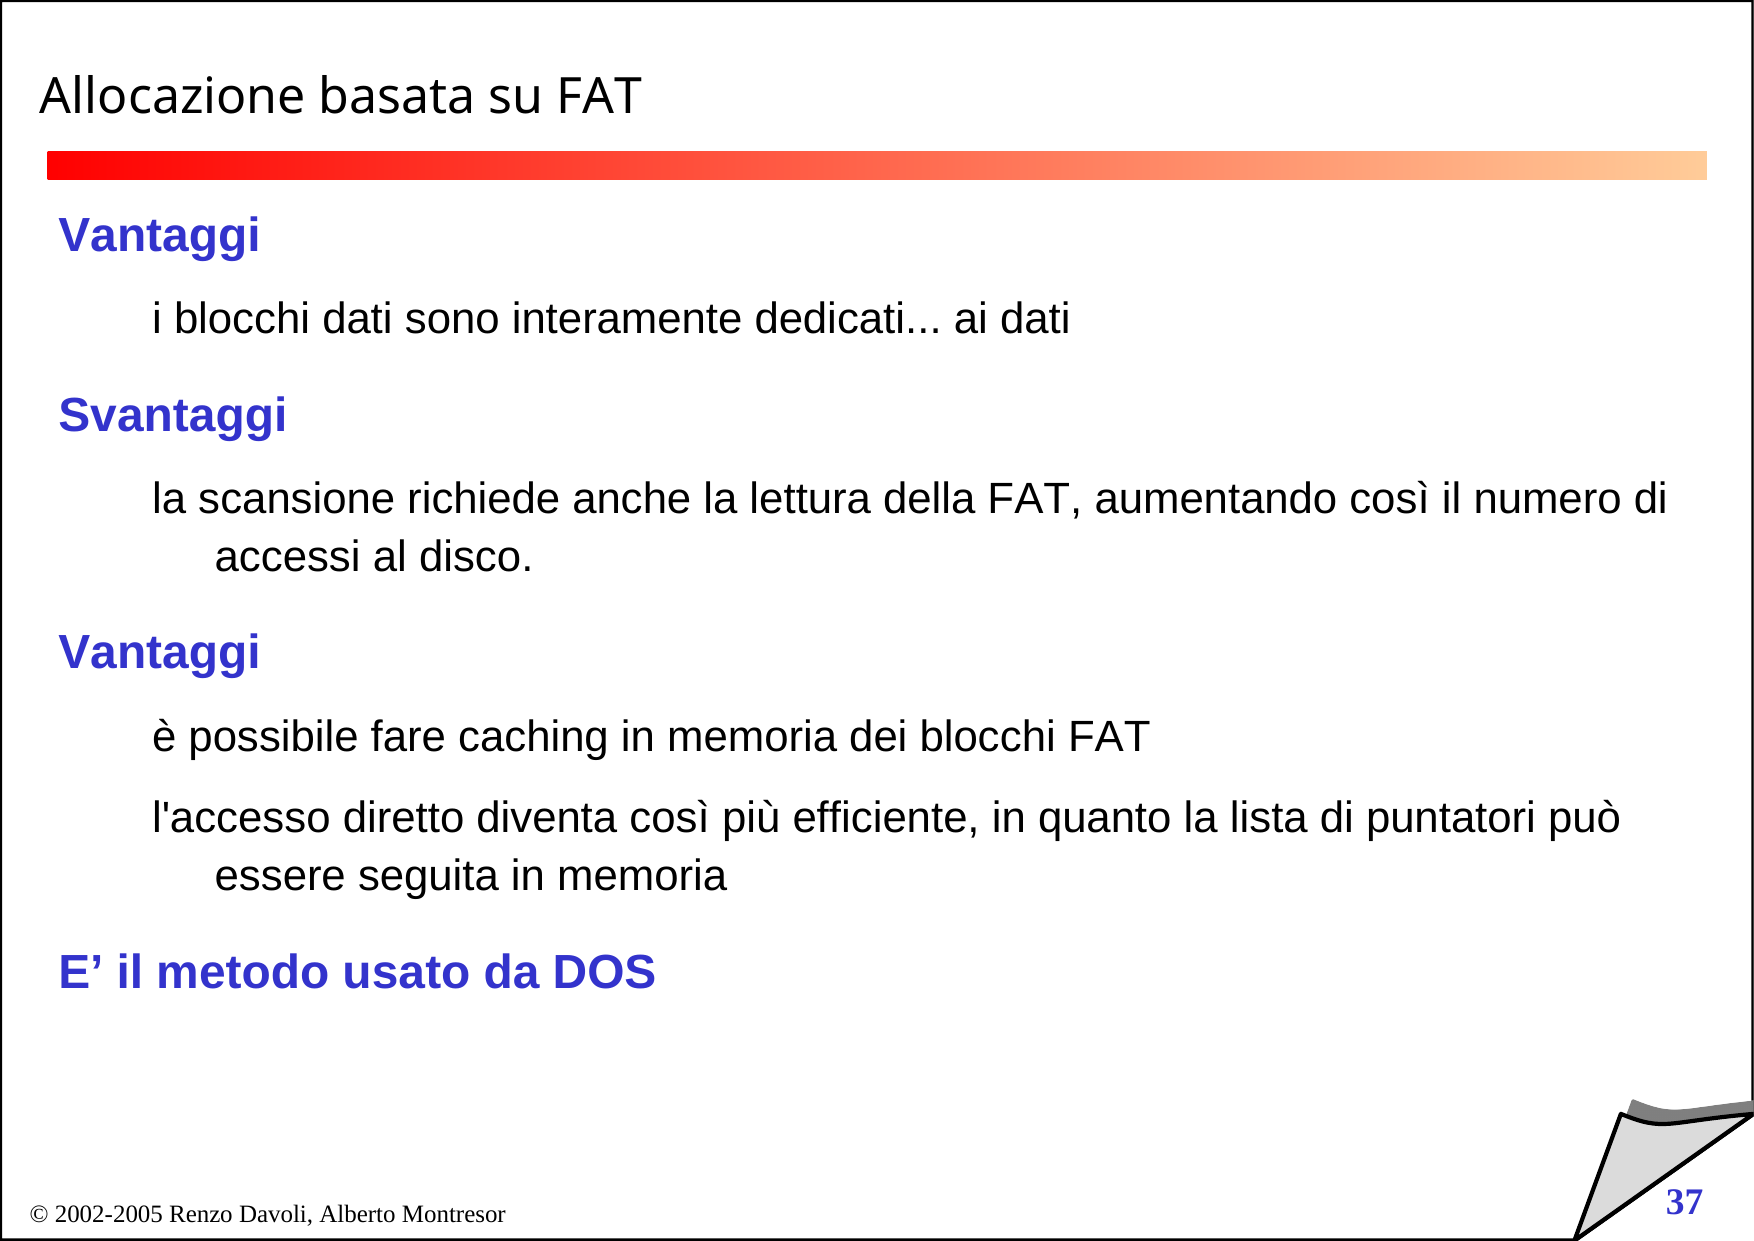

# Allocazione basata su FAT
Vantaggi
i blocchi dati sono interamente dedicati... ai dati
Svantaggi
la scansione richiede anche la lettura della FAT, aumentando così il numero di accessi al disco.
Vantaggi
è possibile fare caching in memoria dei blocchi FAT
l'accesso diretto diventa così più efficiente, in quanto la lista di puntatori può essere seguita in memoria
E’ il metodo usato da DOS